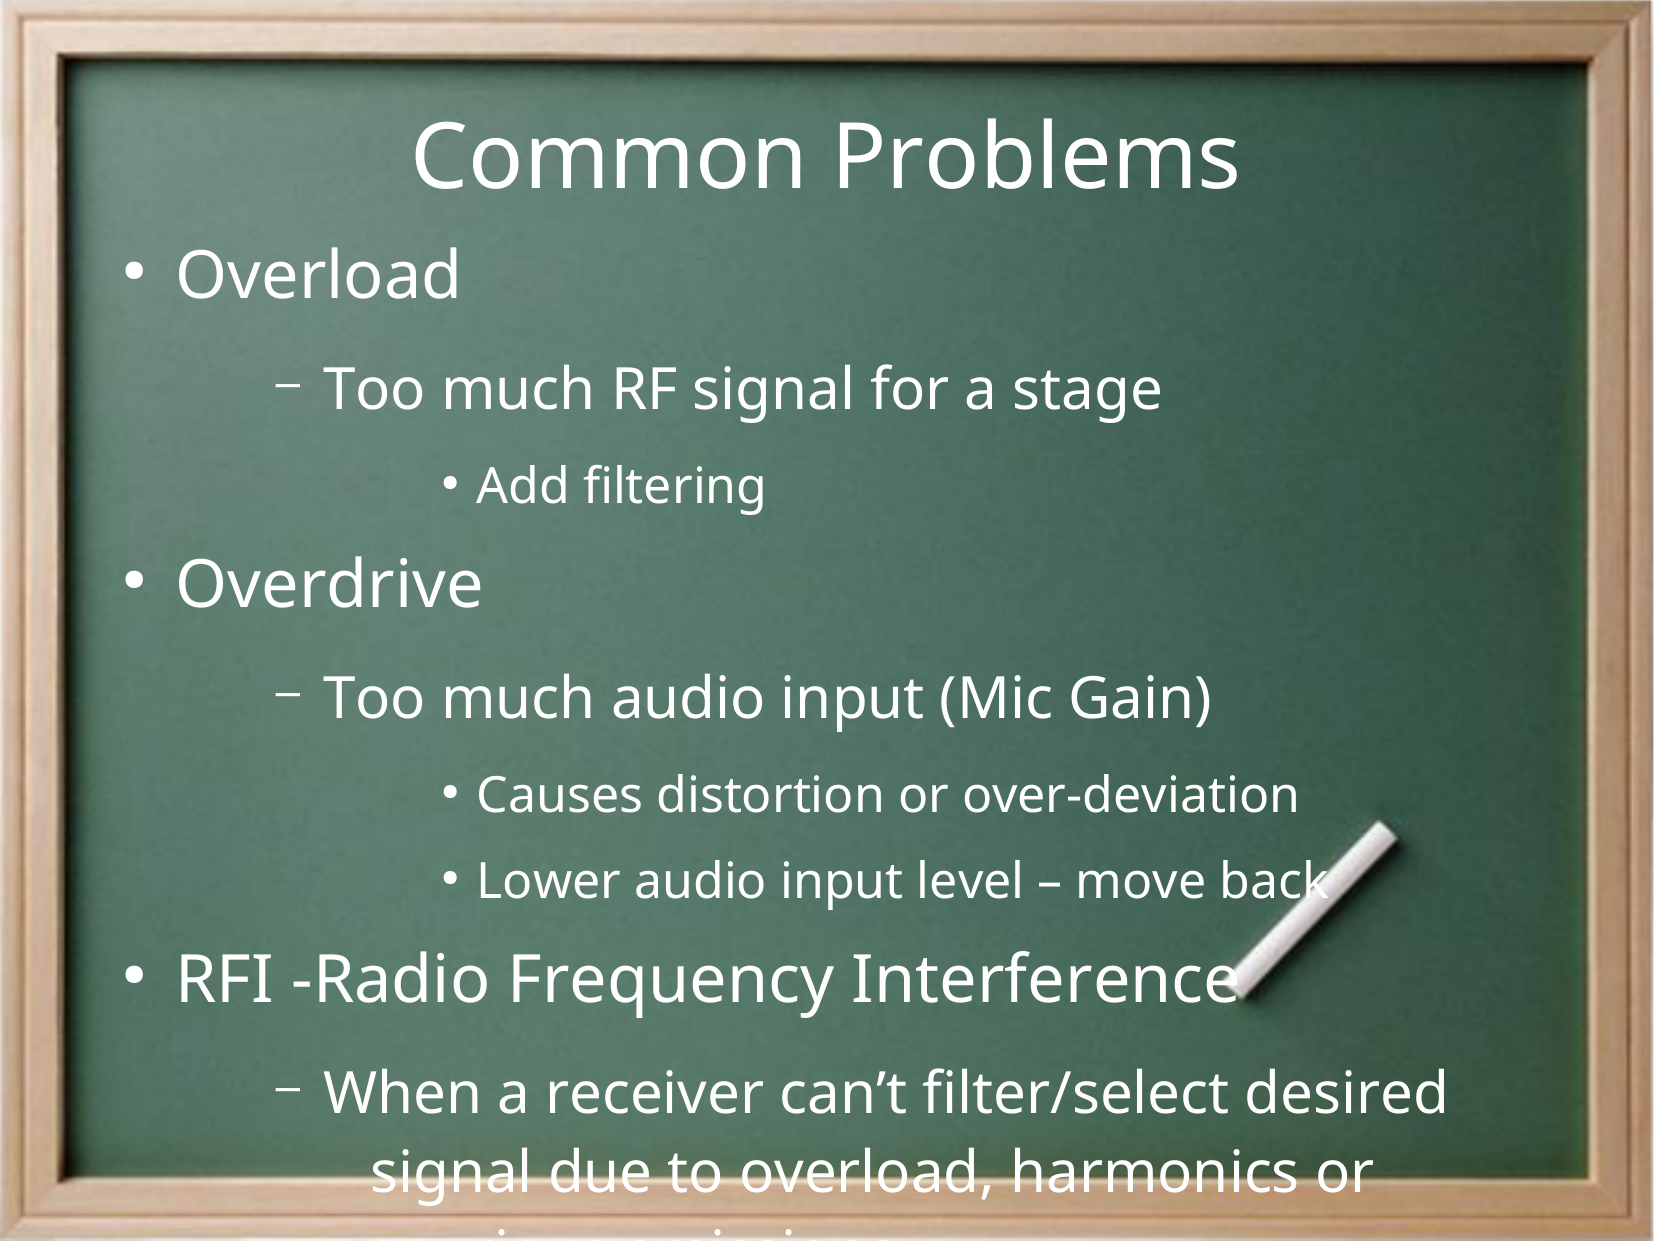

# Common Problems
Overload
Too much RF signal for a stage
Add filtering
Overdrive
Too much audio input (Mic Gain)
Causes distortion or over-deviation
Lower audio input level – move back
RFI -Radio Frequency Interference
When a receiver can’t filter/select desired signal due to overload, harmonics or spurious emissions